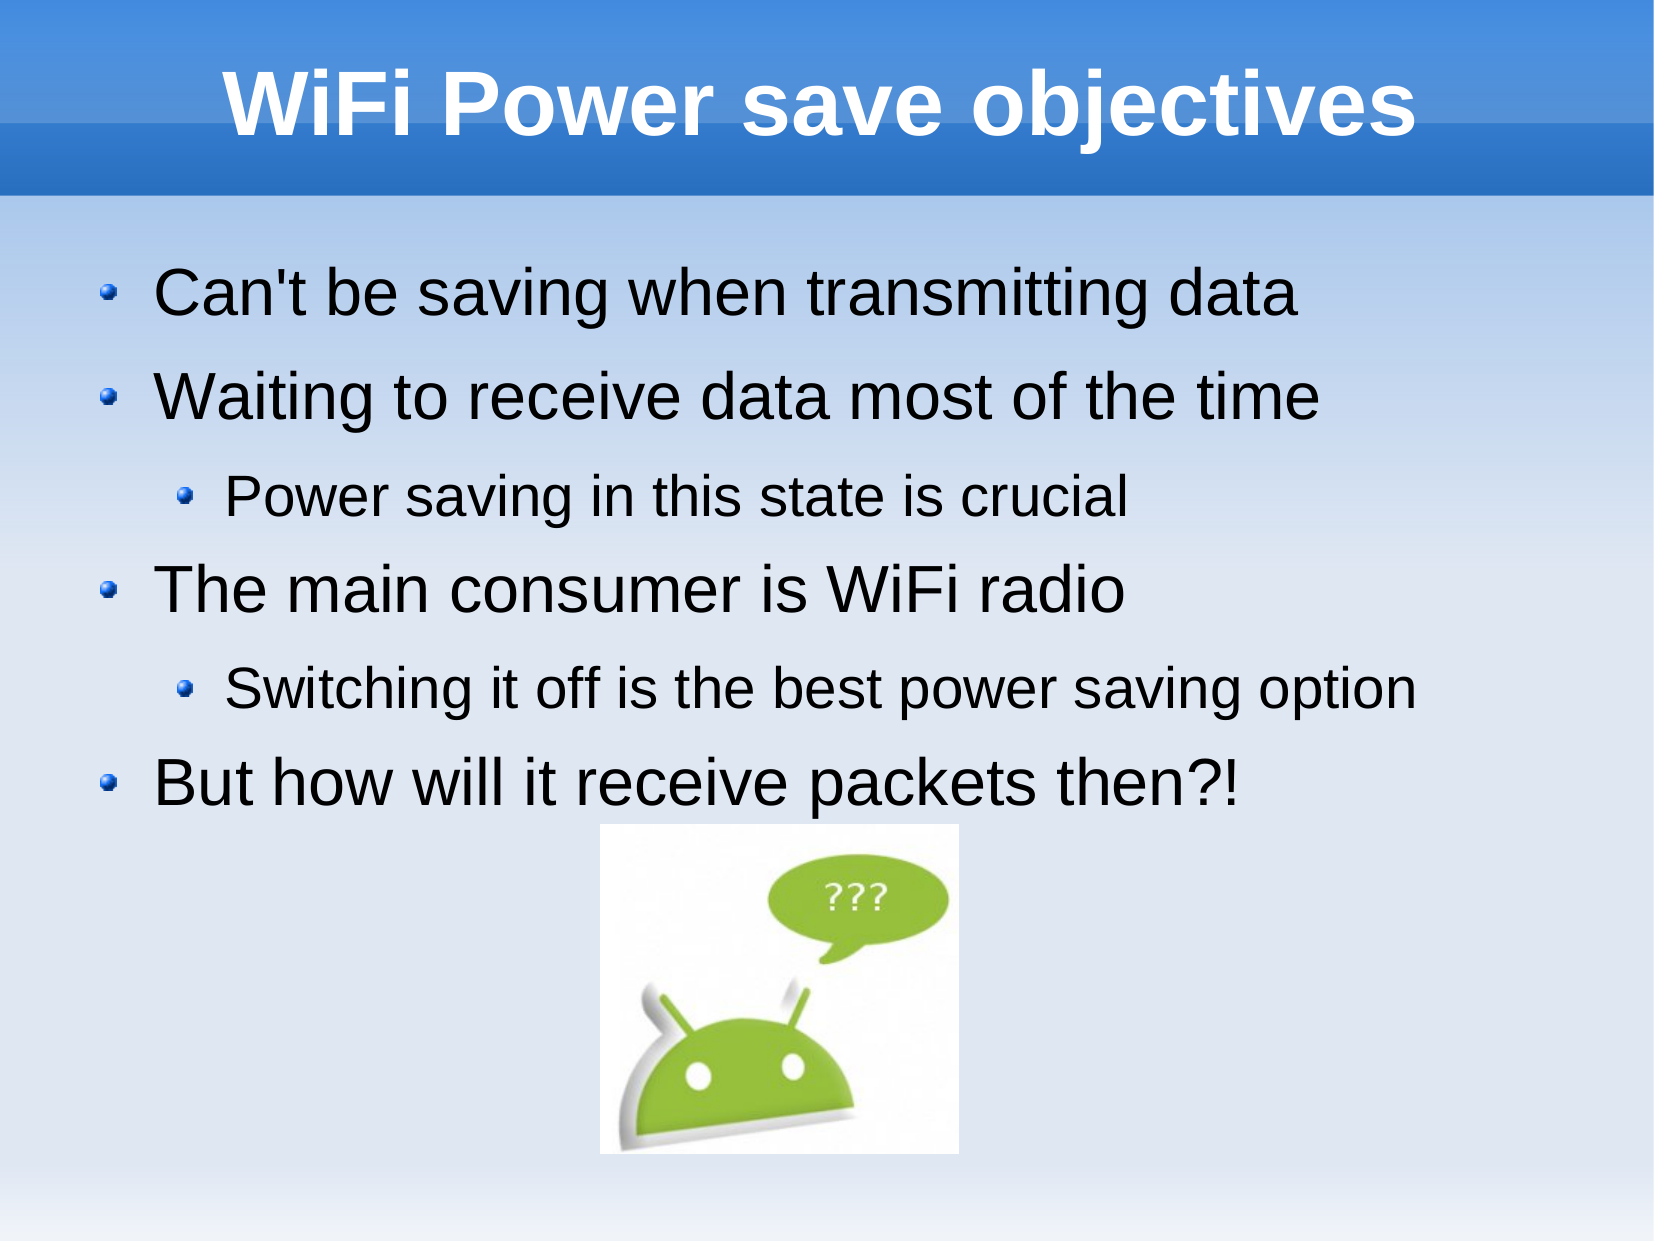

# WiFi Power save objectives
Can't be saving when transmitting data
Waiting to receive data most of the time
Power saving in this state is crucial
The main consumer is WiFi radio
Switching it off is the best power saving option
But how will it receive packets then?!